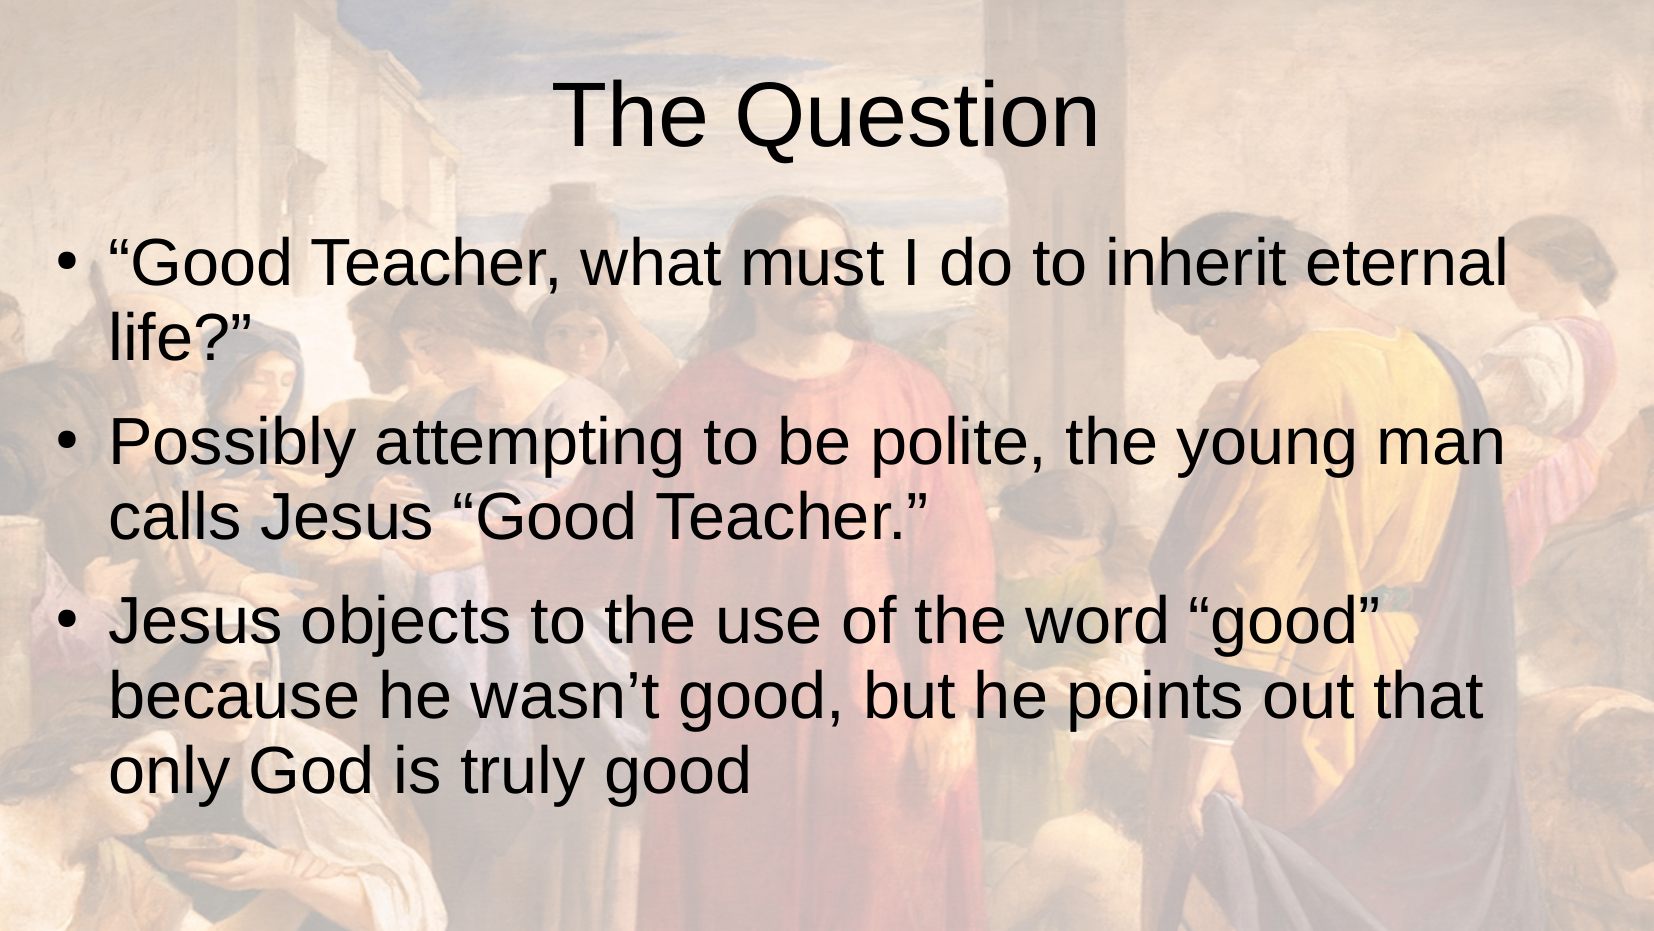

# The Question
“Good Teacher, what must I do to inherit eternal life?”
Possibly attempting to be polite, the young man calls Jesus “Good Teacher.”
Jesus objects to the use of the word “good” because he wasn’t good, but he points out that only God is truly good